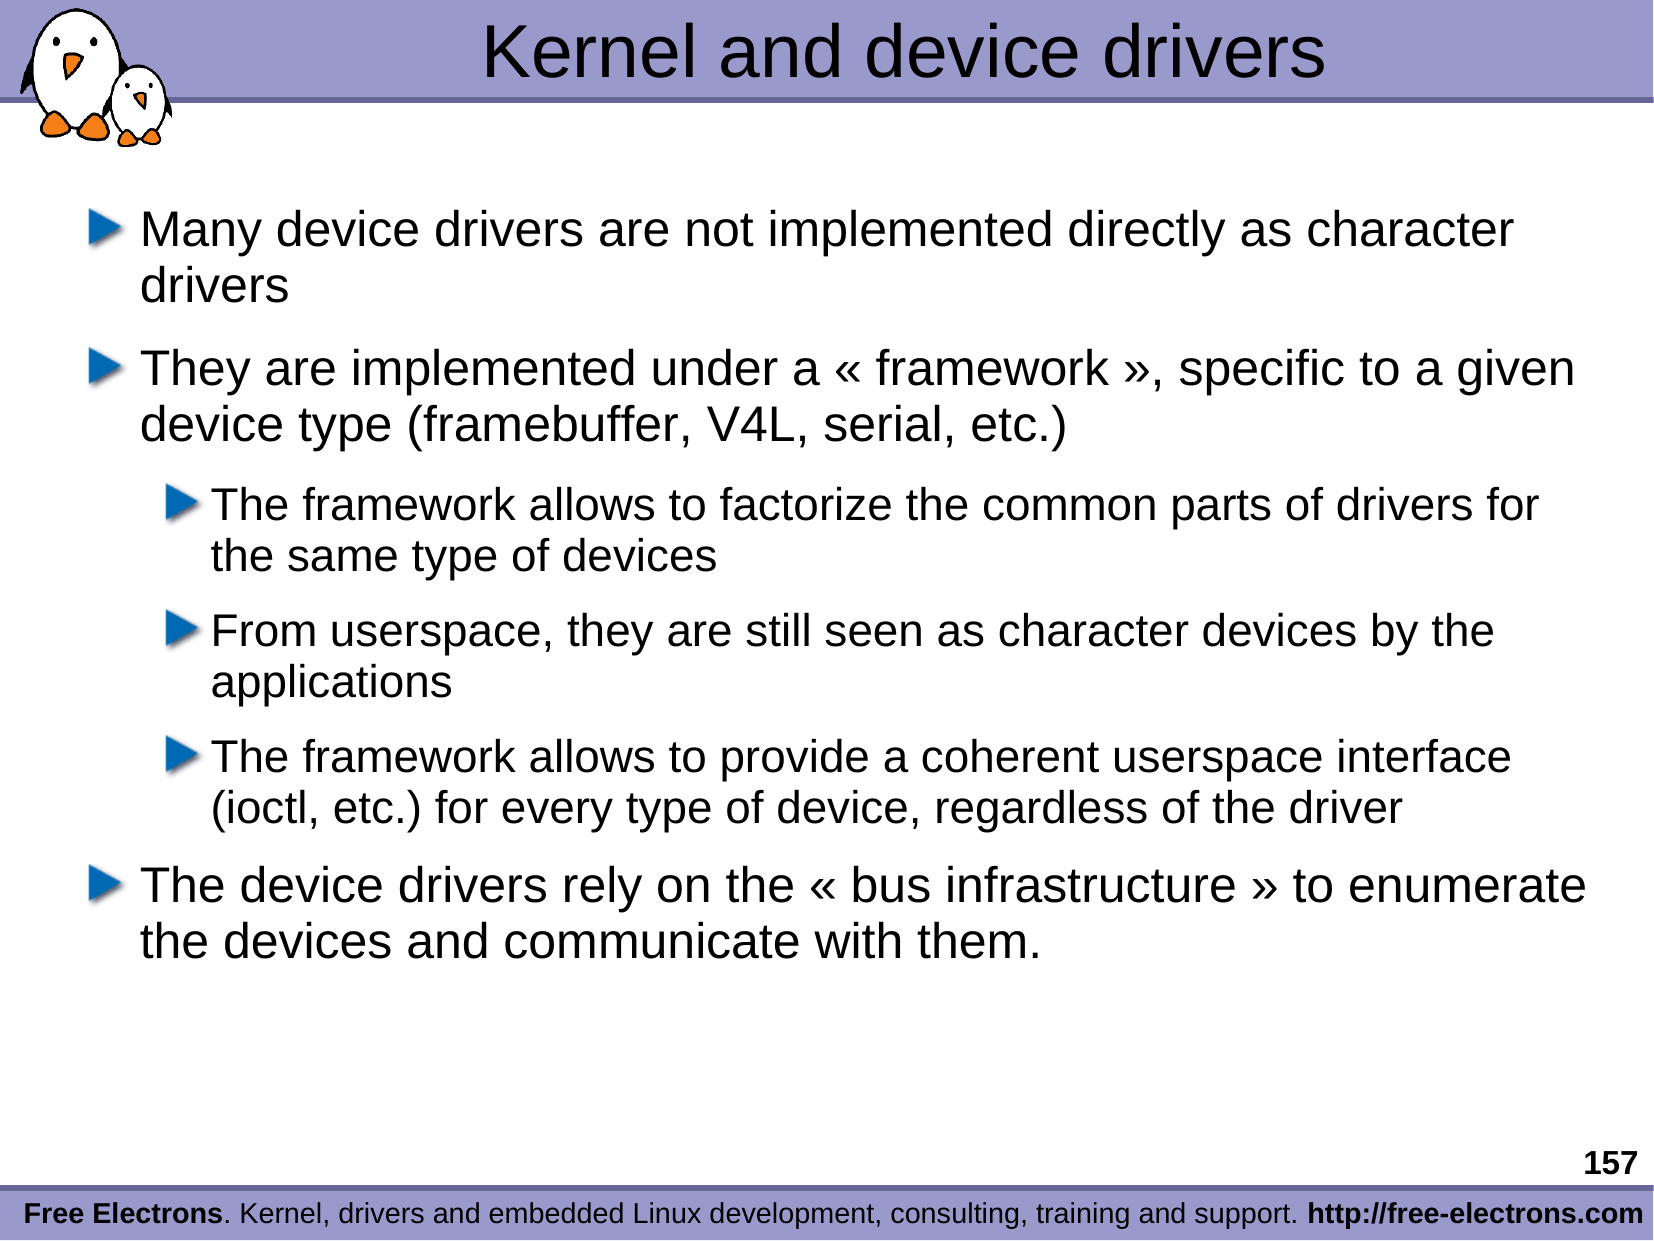

# Kernel and device drivers
Many device drivers are not implemented directly as character drivers
They are implemented under a « framework », specific to a given device type (framebuffer, V4L, serial, etc.)
The framework allows to factorize the common parts of drivers for the same type of devices
From userspace, they are still seen as character devices by the applications
The framework allows to provide a coherent userspace interface (ioctl, etc.) for every type of device, regardless of the driver
The device drivers rely on the « bus infrastructure » to enumerate the devices and communicate with them.